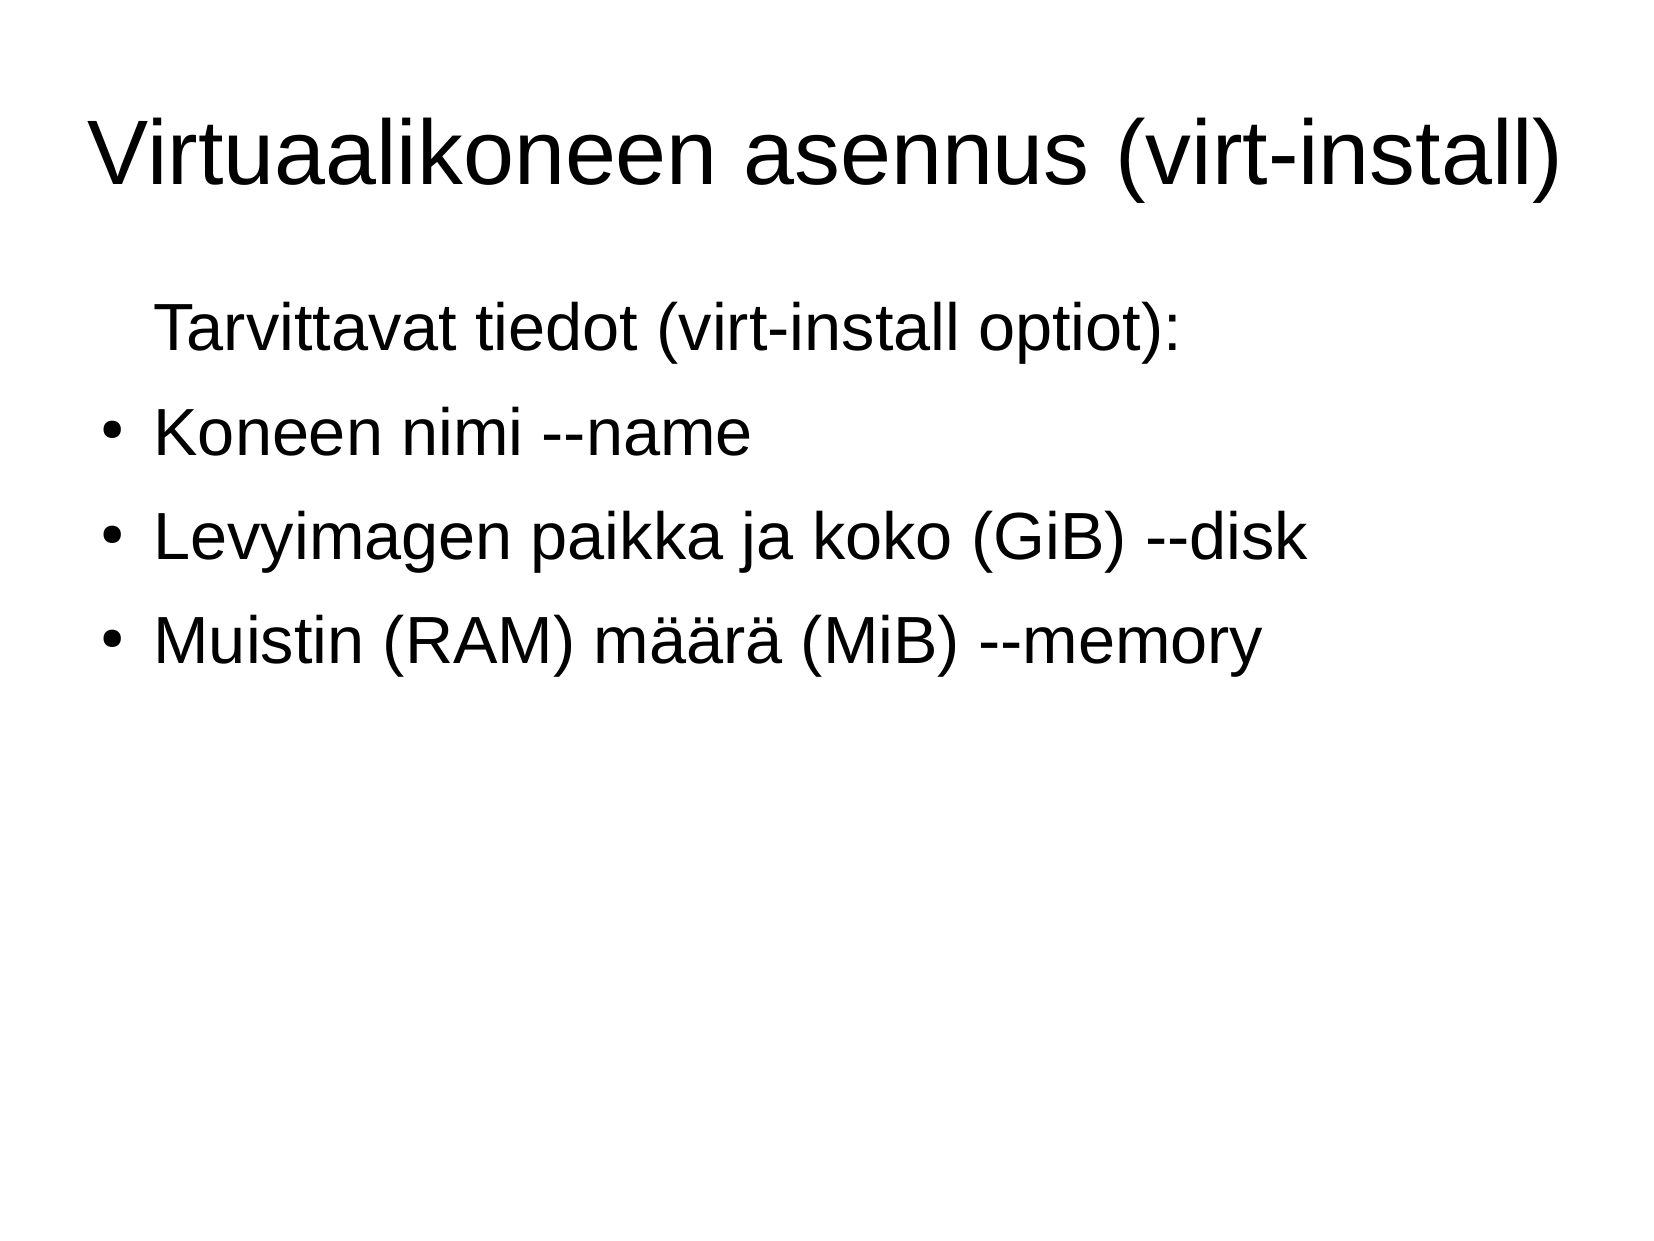

# Virtuaalikoneen asennus (virt-install)
Tarvittavat tiedot (virt-install optiot):
Koneen nimi --name
Levyimagen paikka ja koko (GiB) --disk
Muistin (RAM) määrä (MiB) --memory